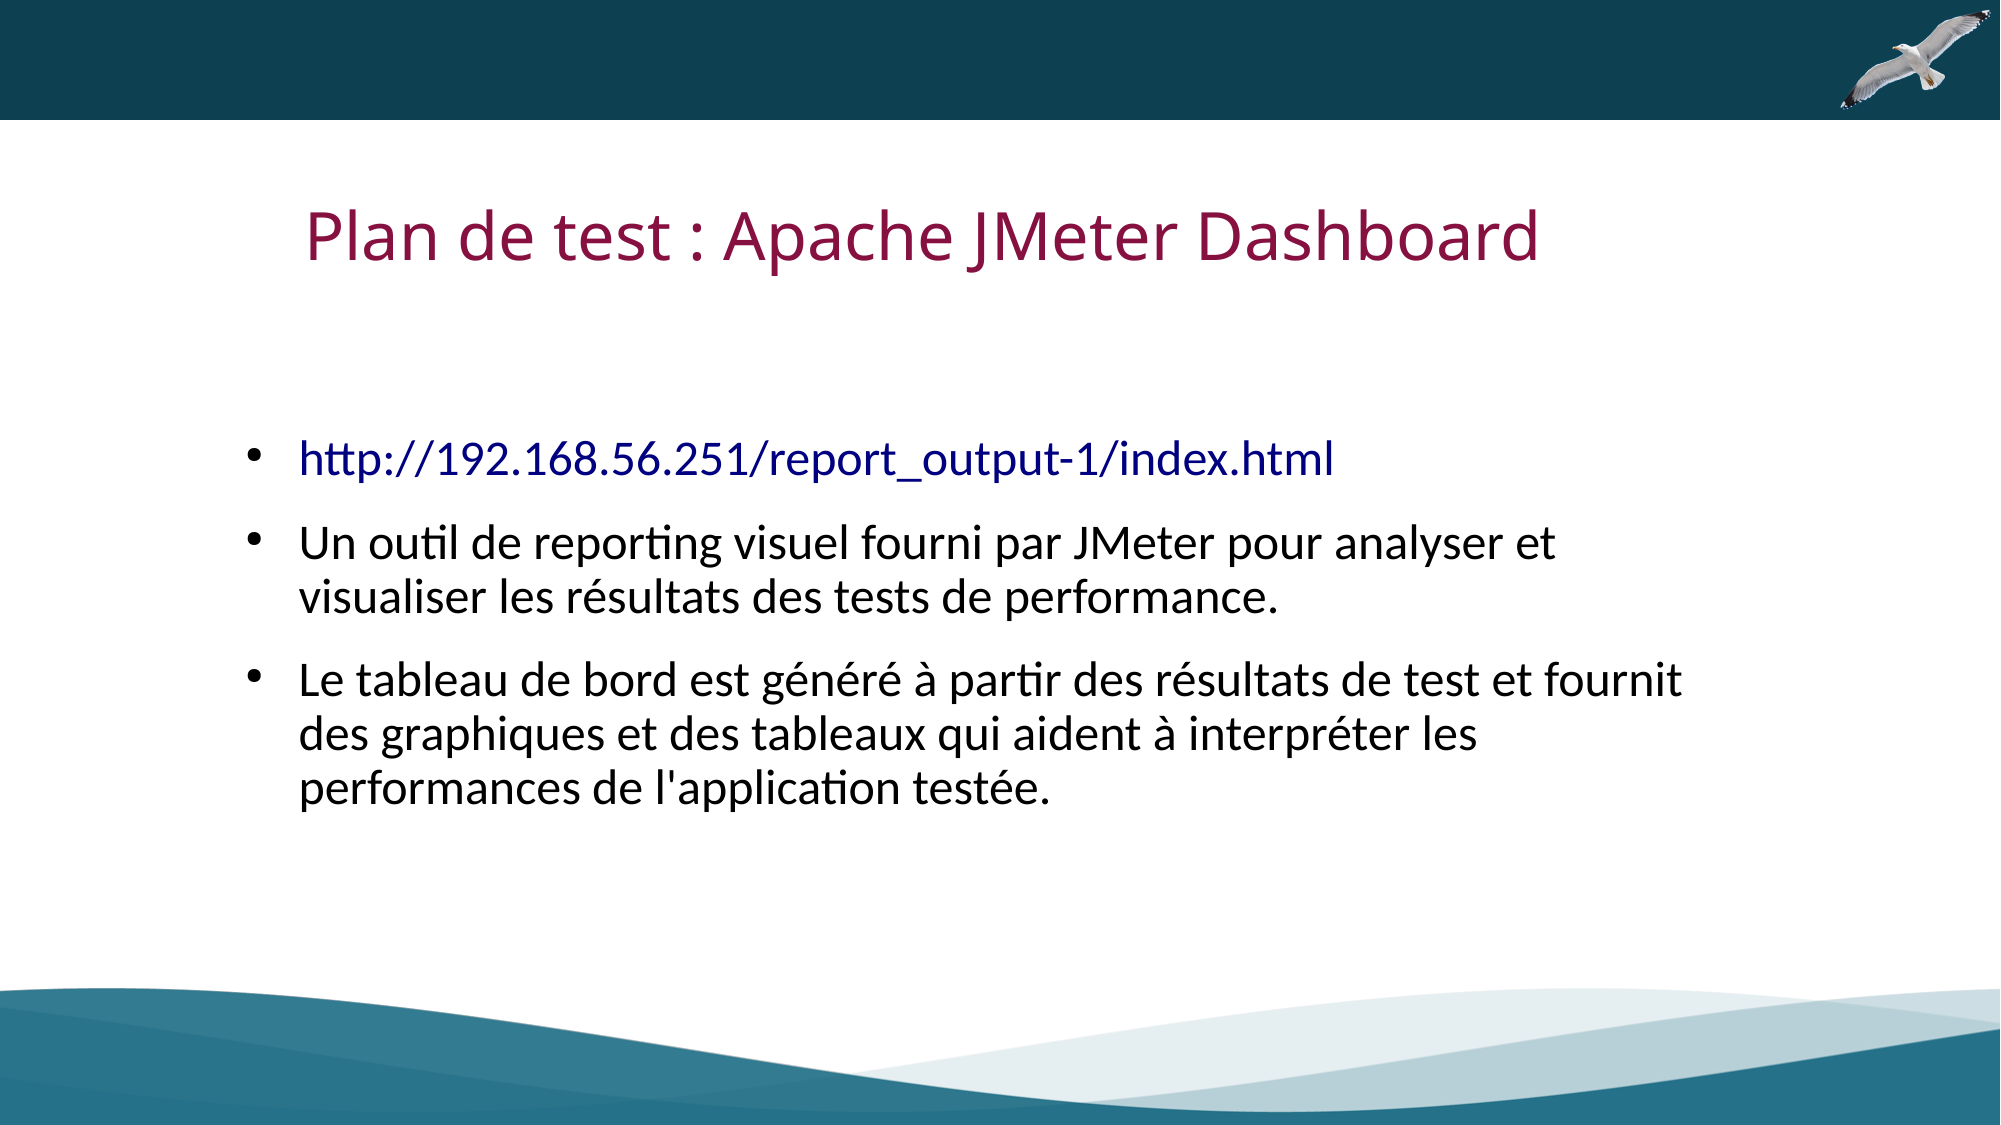

Plan de test : Apache JMeter Dashboard
# http://192.168.56.251/report_output-1/index.html
Un outil de reporting visuel fourni par JMeter pour analyser et visualiser les résultats des tests de performance.
Le tableau de bord est généré à partir des résultats de test et fournit des graphiques et des tableaux qui aident à interpréter les performances de l'application testée.